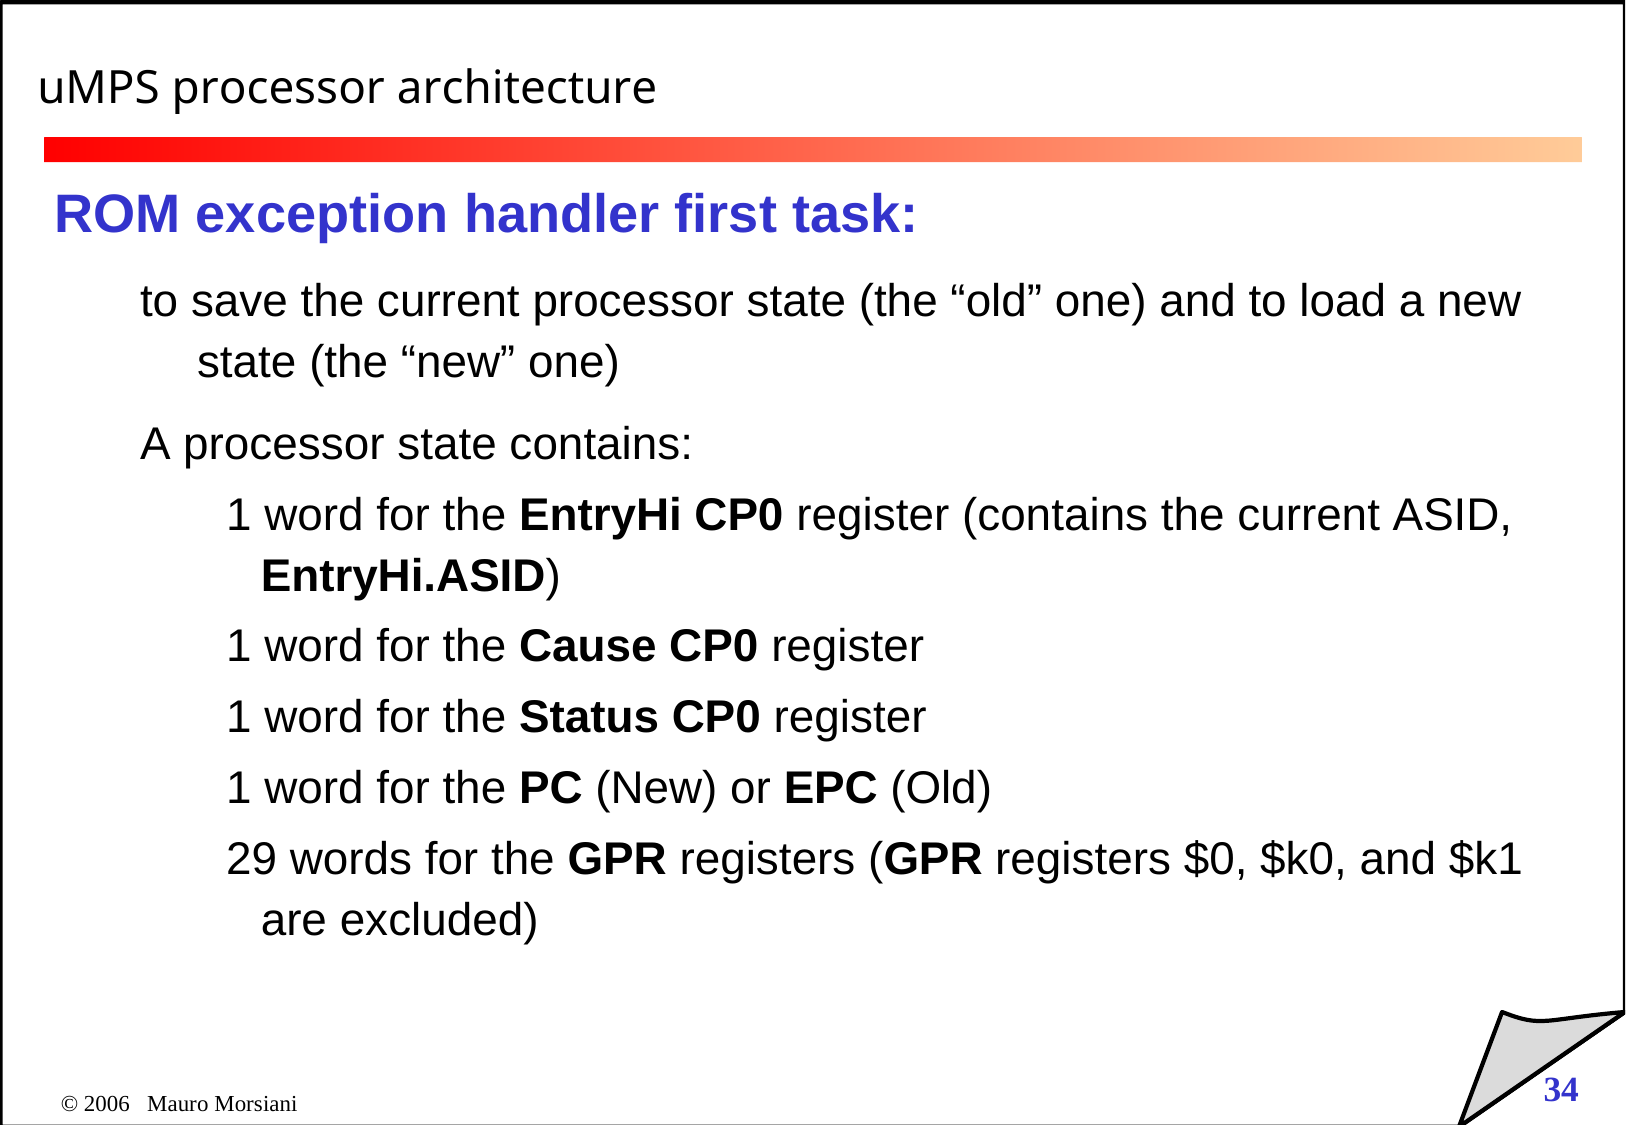

# uMPS processor architecture
ROM exception handler first task:
to save the current processor state (the “old” one) and to load a new state (the “new” one)
A processor state contains:
1 word for the EntryHi CP0 register (contains the current ASID, EntryHi.ASID)
1 word for the Cause CP0 register
1 word for the Status CP0 register
1 word for the PC (New) or EPC (Old)
29 words for the GPR registers (GPR registers $0, $k0, and $k1 are excluded)